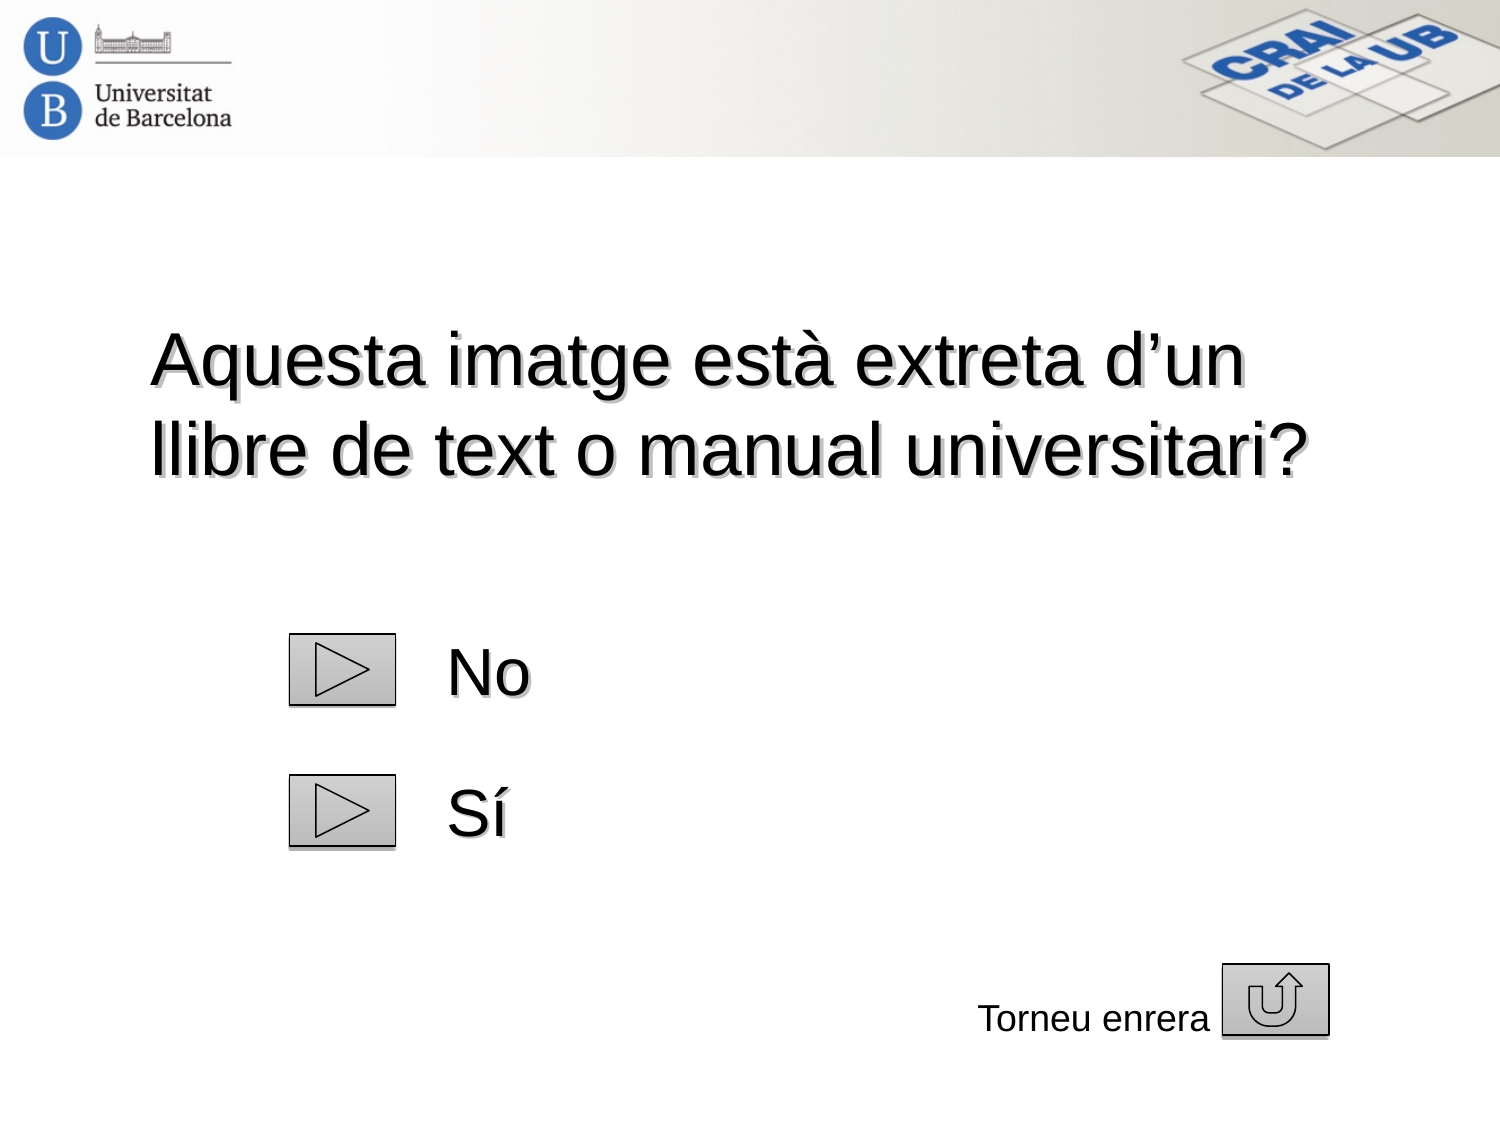

# Aquesta imatge està extreta d’un llibre de text o manual universitari?
No
Sí
Torneu enrera